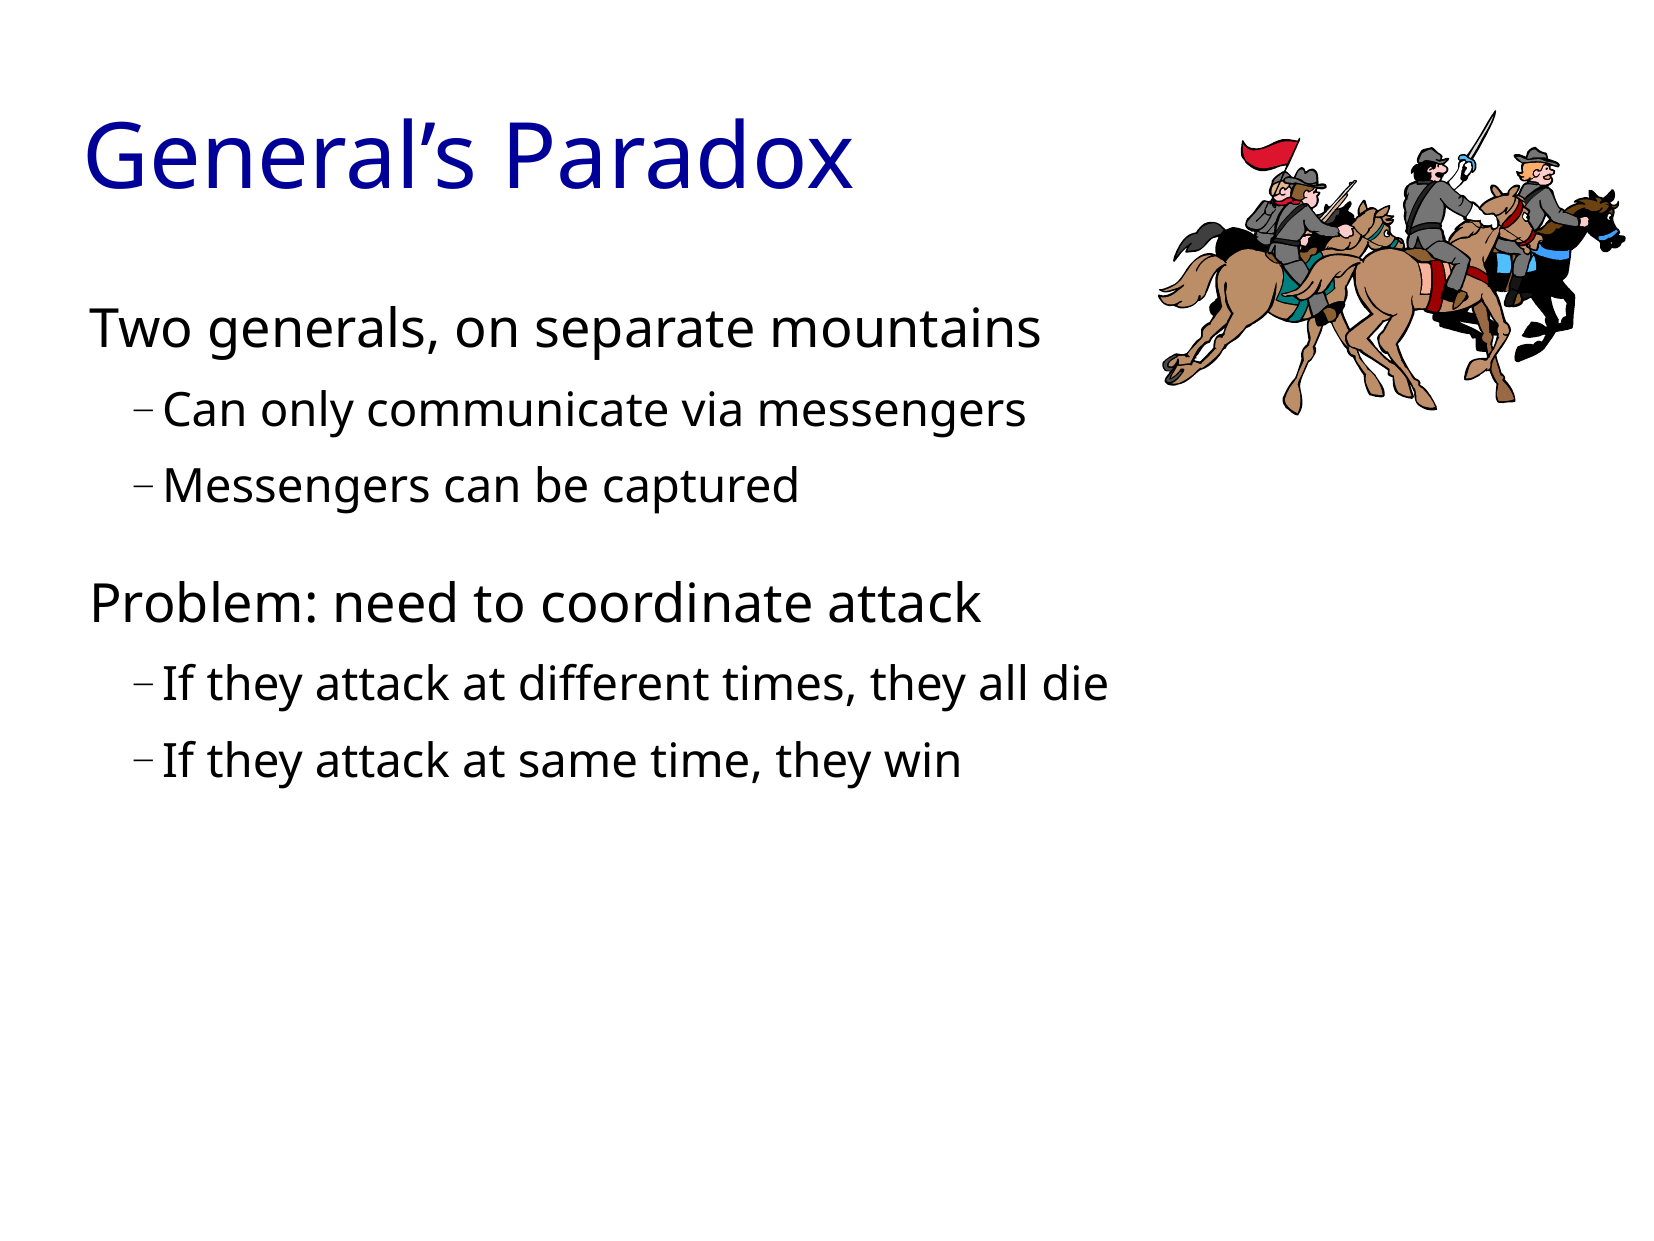

General’s Paradox
# Two generals, on separate mountains
Can only communicate via messengers
Messengers can be captured
Problem: need to coordinate attack
If they attack at different times, they all die
If they attack at same time, they win